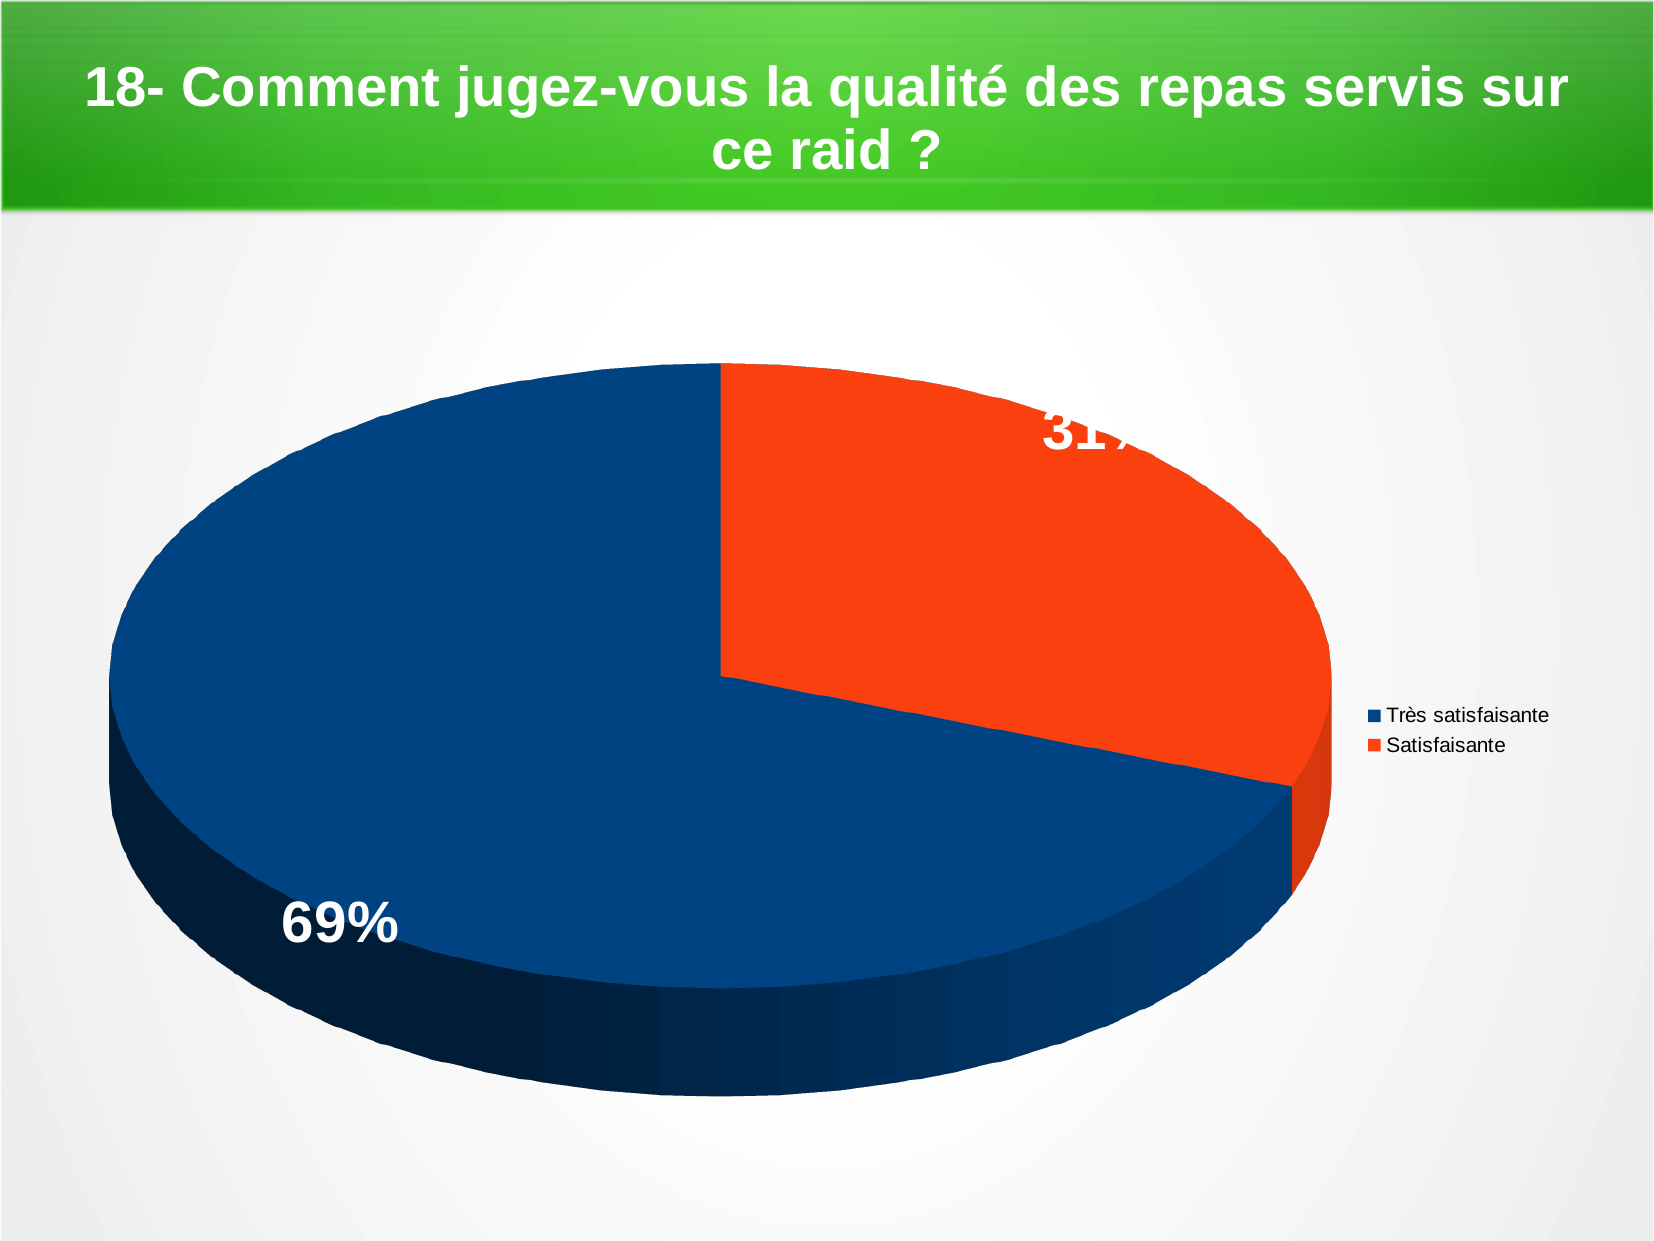

# 18- Comment jugez-vous la qualité des repas servis sur ce raid ?
[unsupported chart]